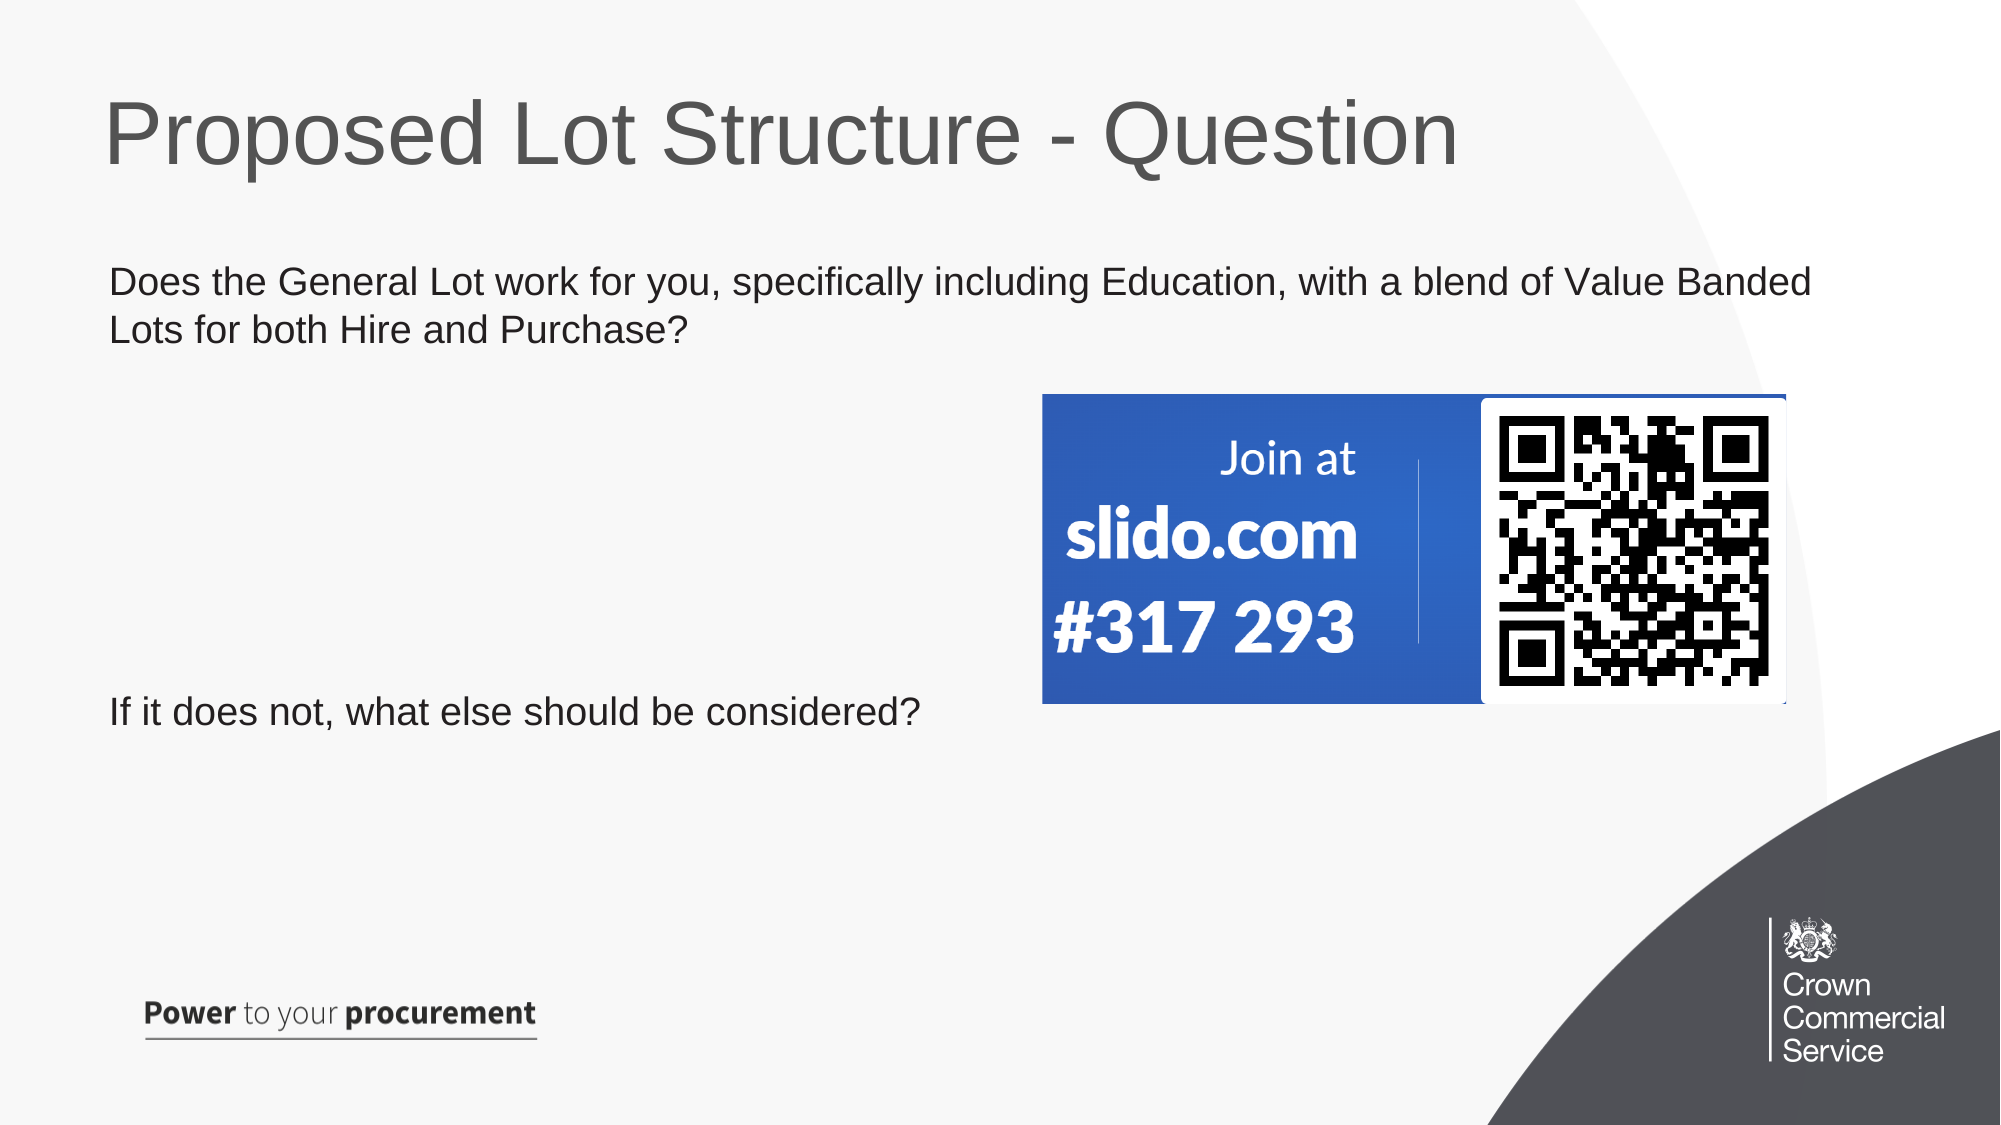

# Proposed Lot Structure - Question
Does the General Lot work for you, specifically including Education, with a blend of Value Banded Lots for both Hire and Purchase?
If it does not, what else should be considered?